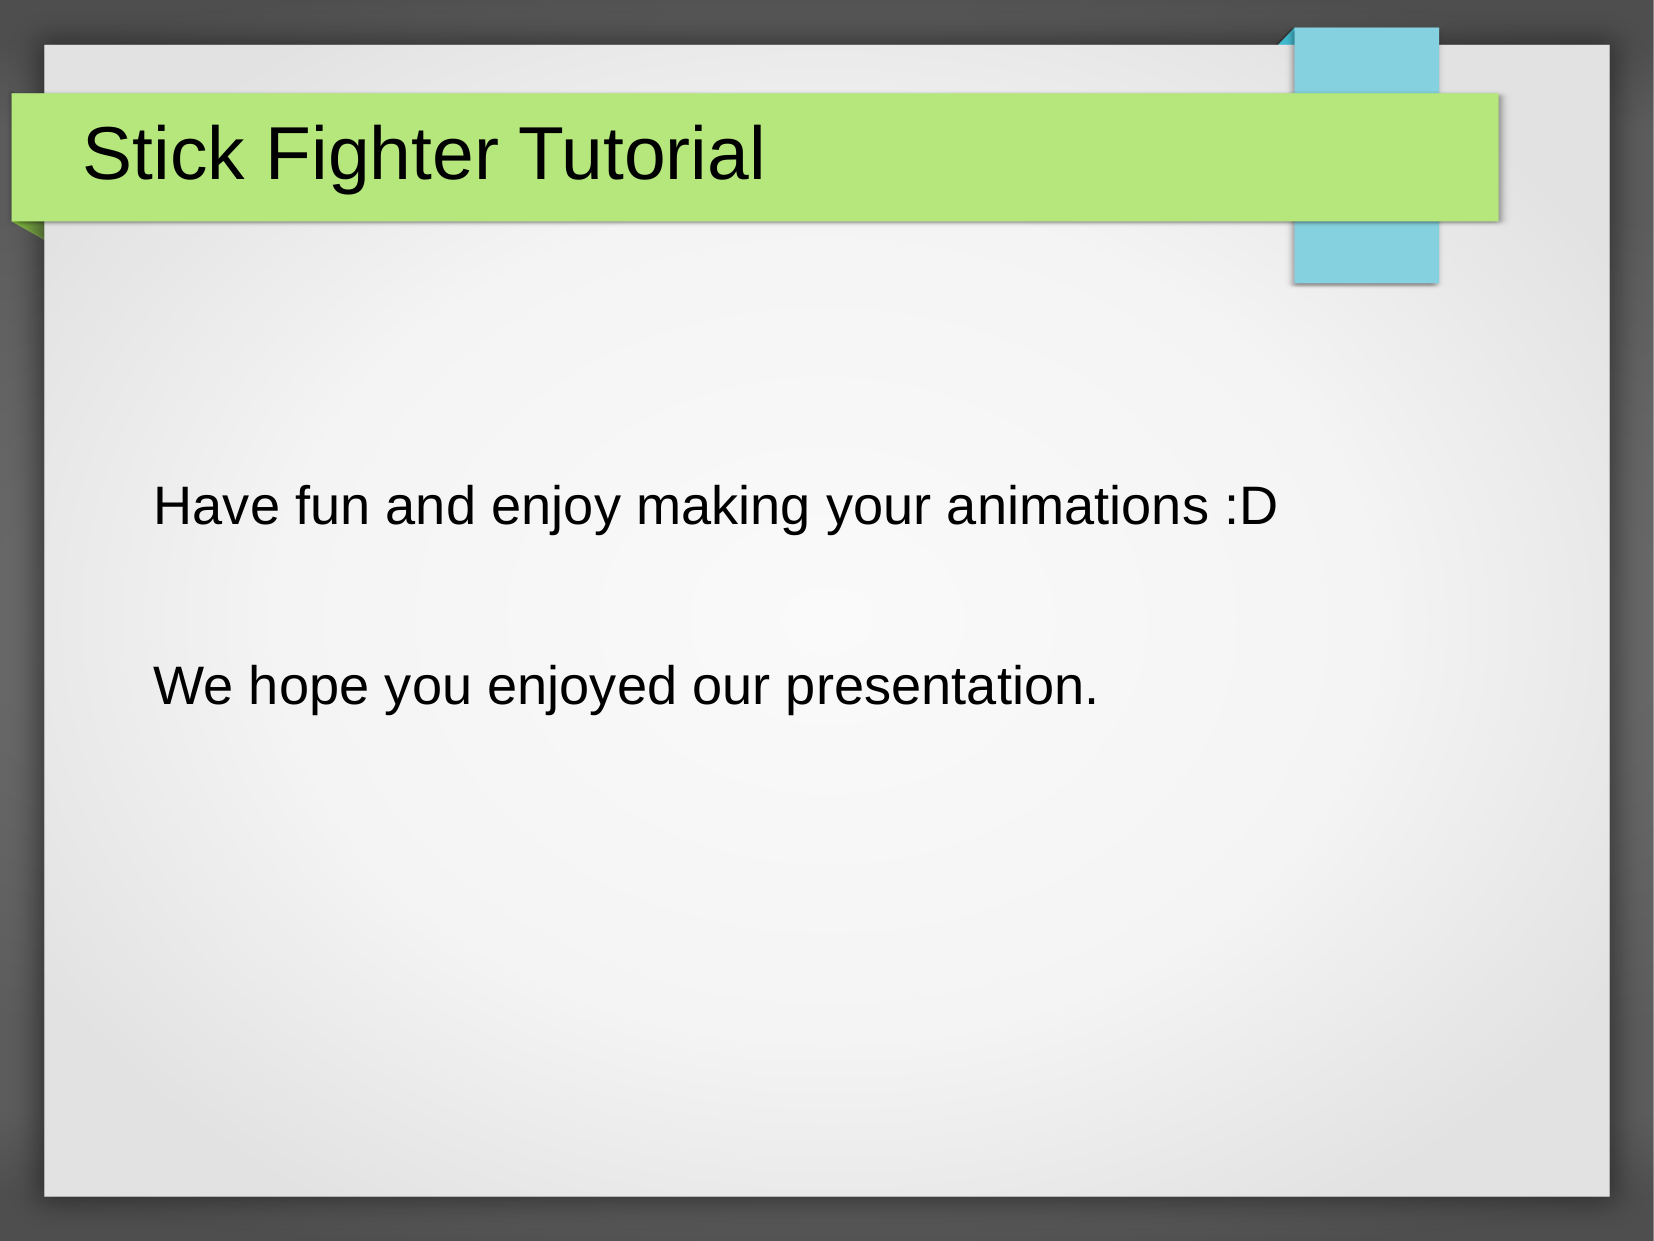

# Stick Fighter Tutorial
Have fun and enjoy making your animations :D
We hope you enjoyed our presentation.